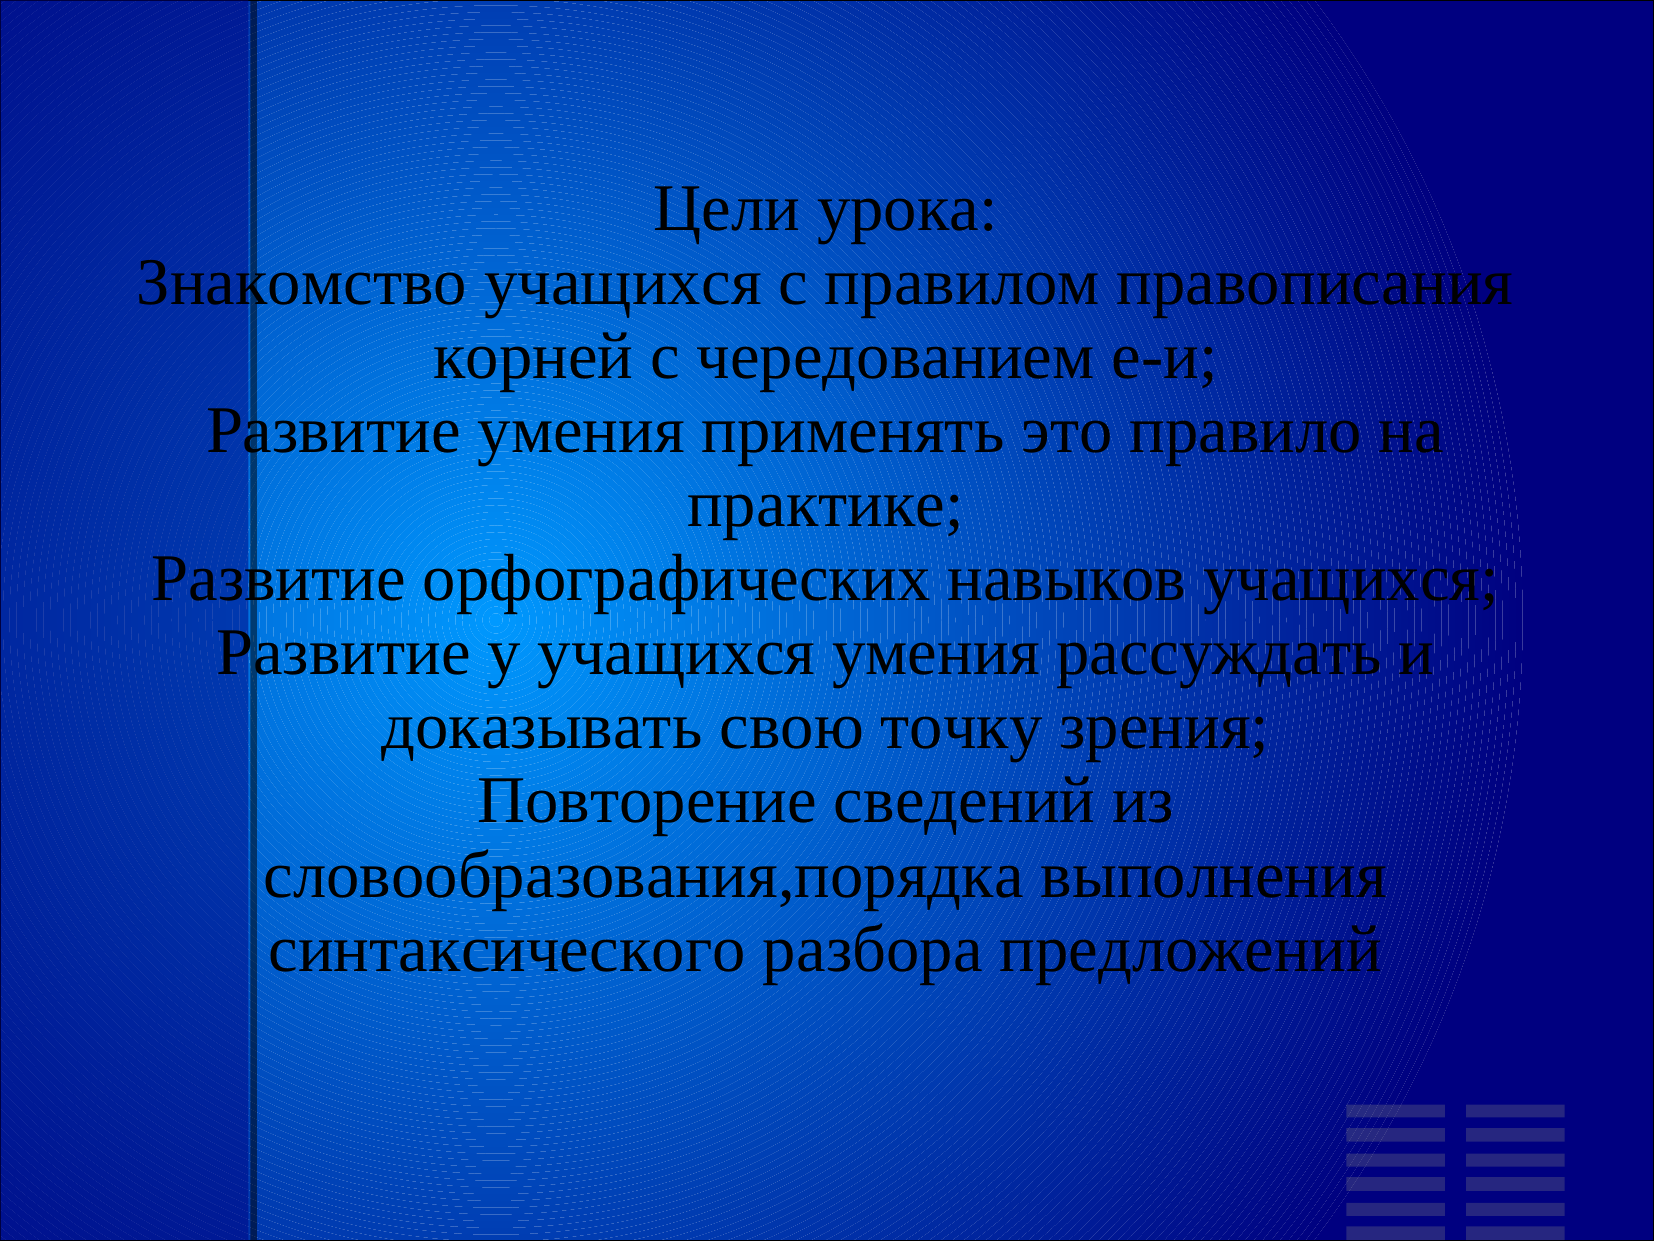

# Цели урока:
Знакомство учащихся с правилом правописания корней с чередованием е-и;
Развитие умения применять это правило на практике;
Развитие орфографических навыков учащихся;
Развитие у учащихся умения рассуждать и доказывать свою точку зрения;
Повторение сведений из словообразования,порядка выполнения синтаксического разбора предложений